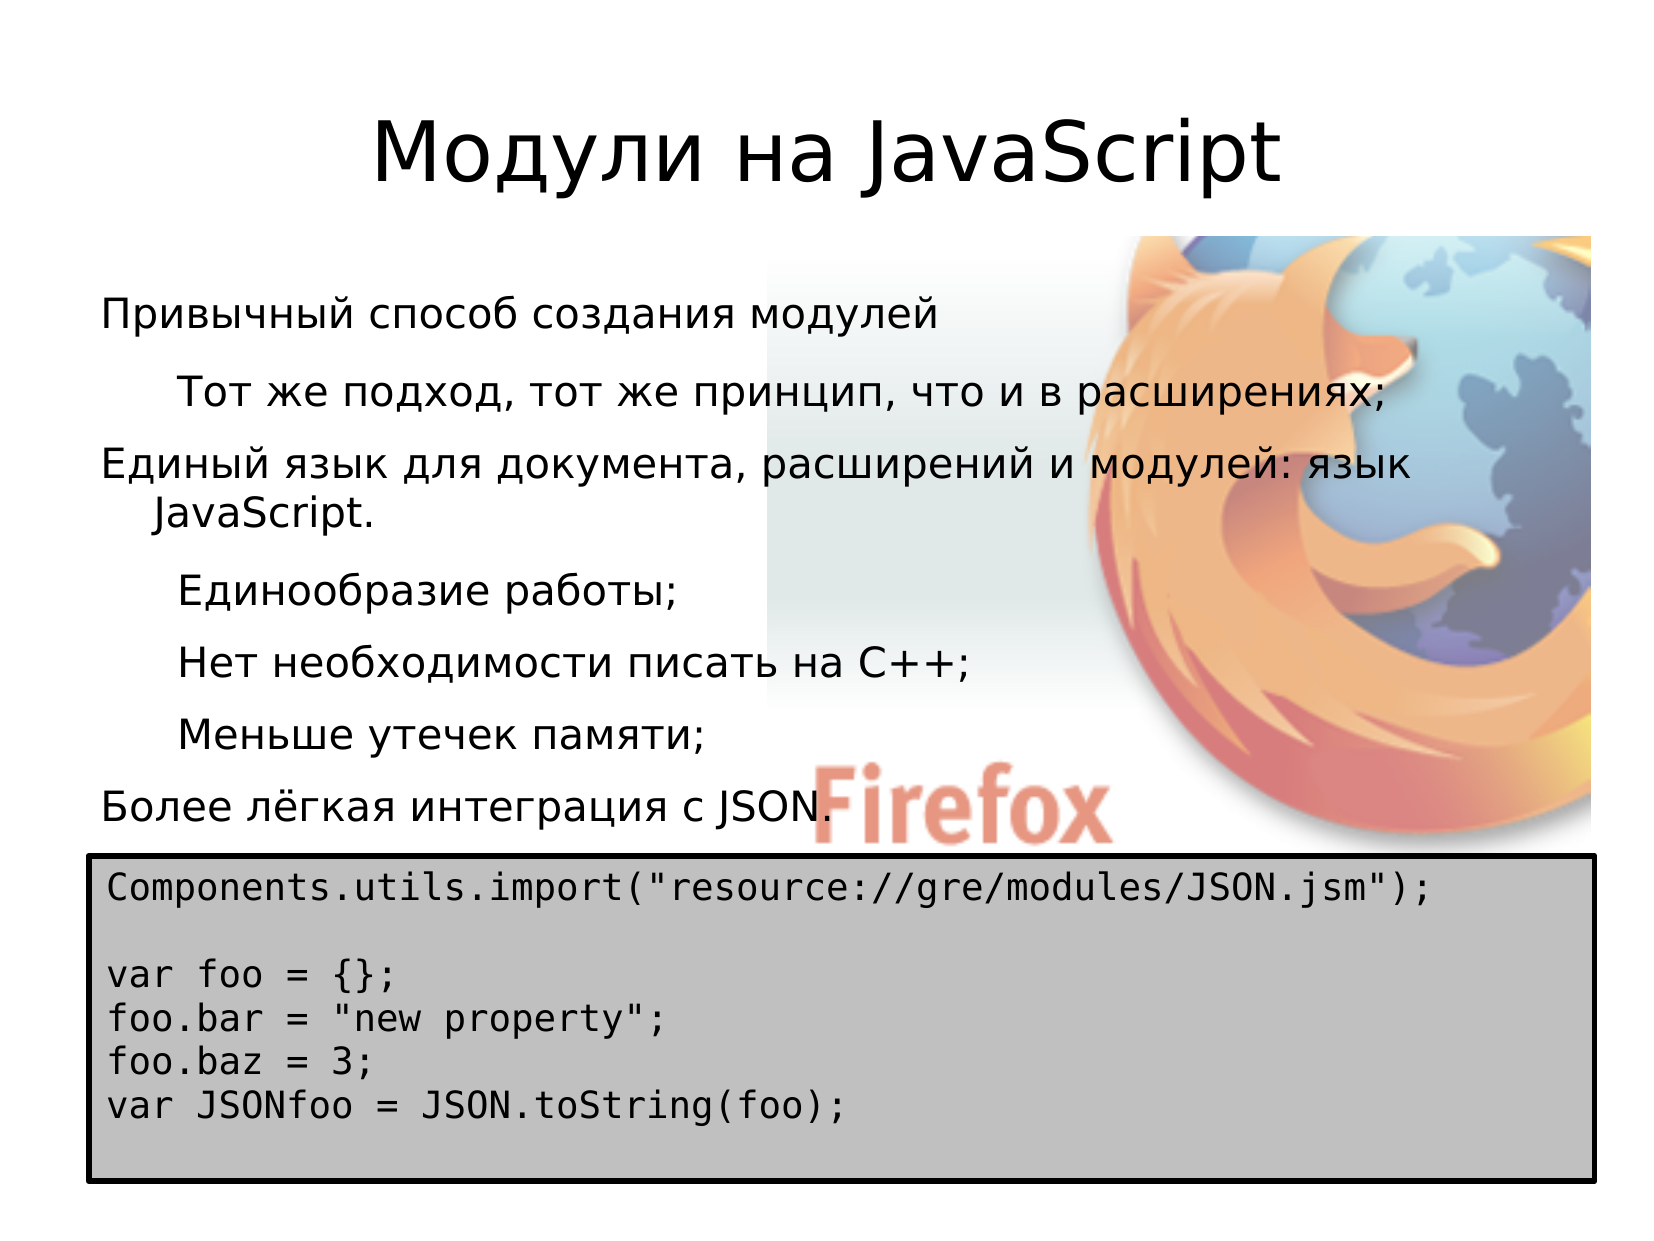

# Модули на JavaScript
Привычный способ создания модулей
Тот же подход, тот же принцип, что и в расширениях;
Единый язык для документа, расширений и модулей: язык JavaScript.
Единообразие работы;
Нет необходимости писать на C++;
Меньше утечек памяти;
Более лёгкая интеграция с JSON.
Components.utils.import("resource://gre/modules/JSON.jsm");
var foo = {};
foo.bar = "new property";
foo.baz = 3;
var JSONfoo = JSON.toString(foo);